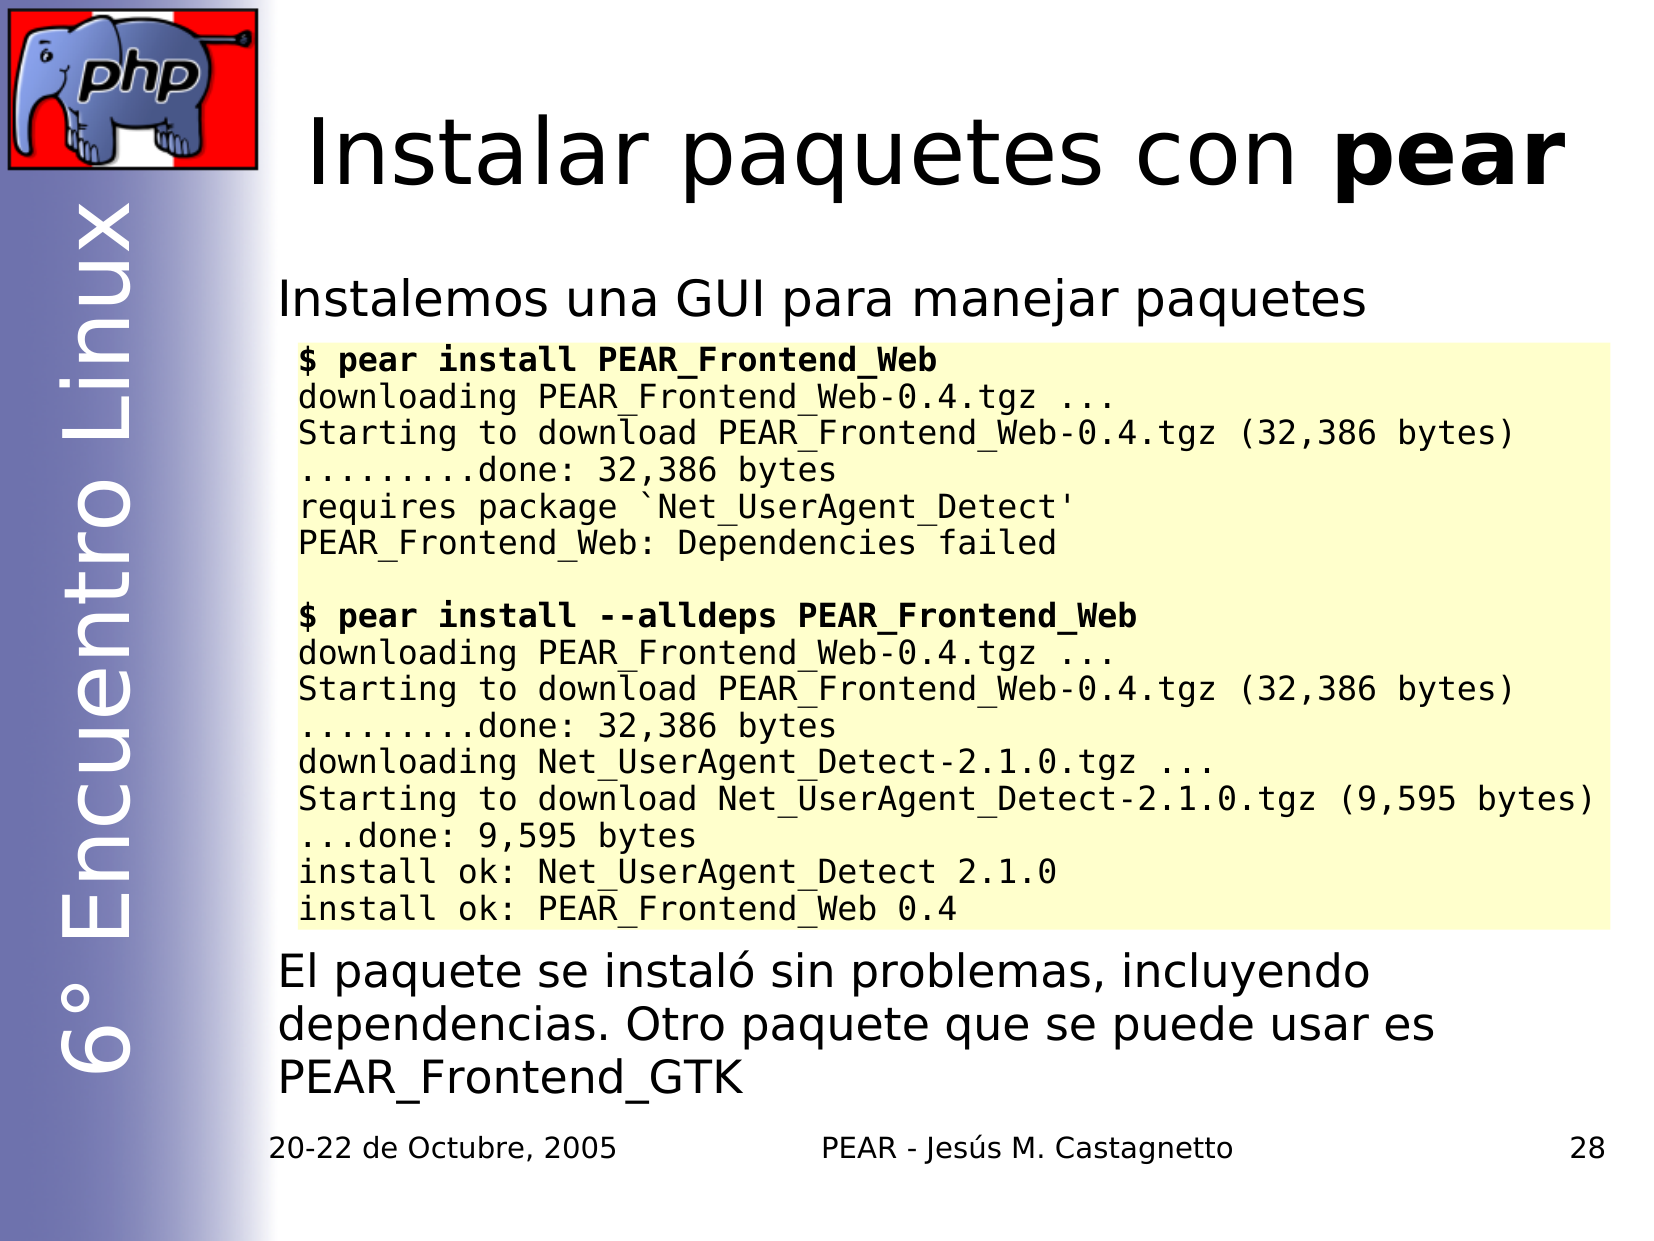

# Instalar paquetes con pear
Instalemos una GUI para manejar paquetes
$ pear install PEAR_Frontend_Web
downloading PEAR_Frontend_Web-0.4.tgz ...
Starting to download PEAR_Frontend_Web-0.4.tgz (32,386 bytes)
.........done: 32,386 bytes
requires package `Net_UserAgent_Detect'
PEAR_Frontend_Web: Dependencies failed
$ pear install --alldeps PEAR_Frontend_Web
downloading PEAR_Frontend_Web-0.4.tgz ...
Starting to download PEAR_Frontend_Web-0.4.tgz (32,386 bytes)
.........done: 32,386 bytes
downloading Net_UserAgent_Detect-2.1.0.tgz ...
Starting to download Net_UserAgent_Detect-2.1.0.tgz (9,595 bytes)
...done: 9,595 bytes
install ok: Net_UserAgent_Detect 2.1.0
install ok: PEAR_Frontend_Web 0.4
El paquete se instaló sin problemas, incluyendo dependencias. Otro paquete que se puede usar es PEAR_Frontend_GTK
20-22 de Octubre, 2005
PEAR - Jesús M. Castagnetto
28